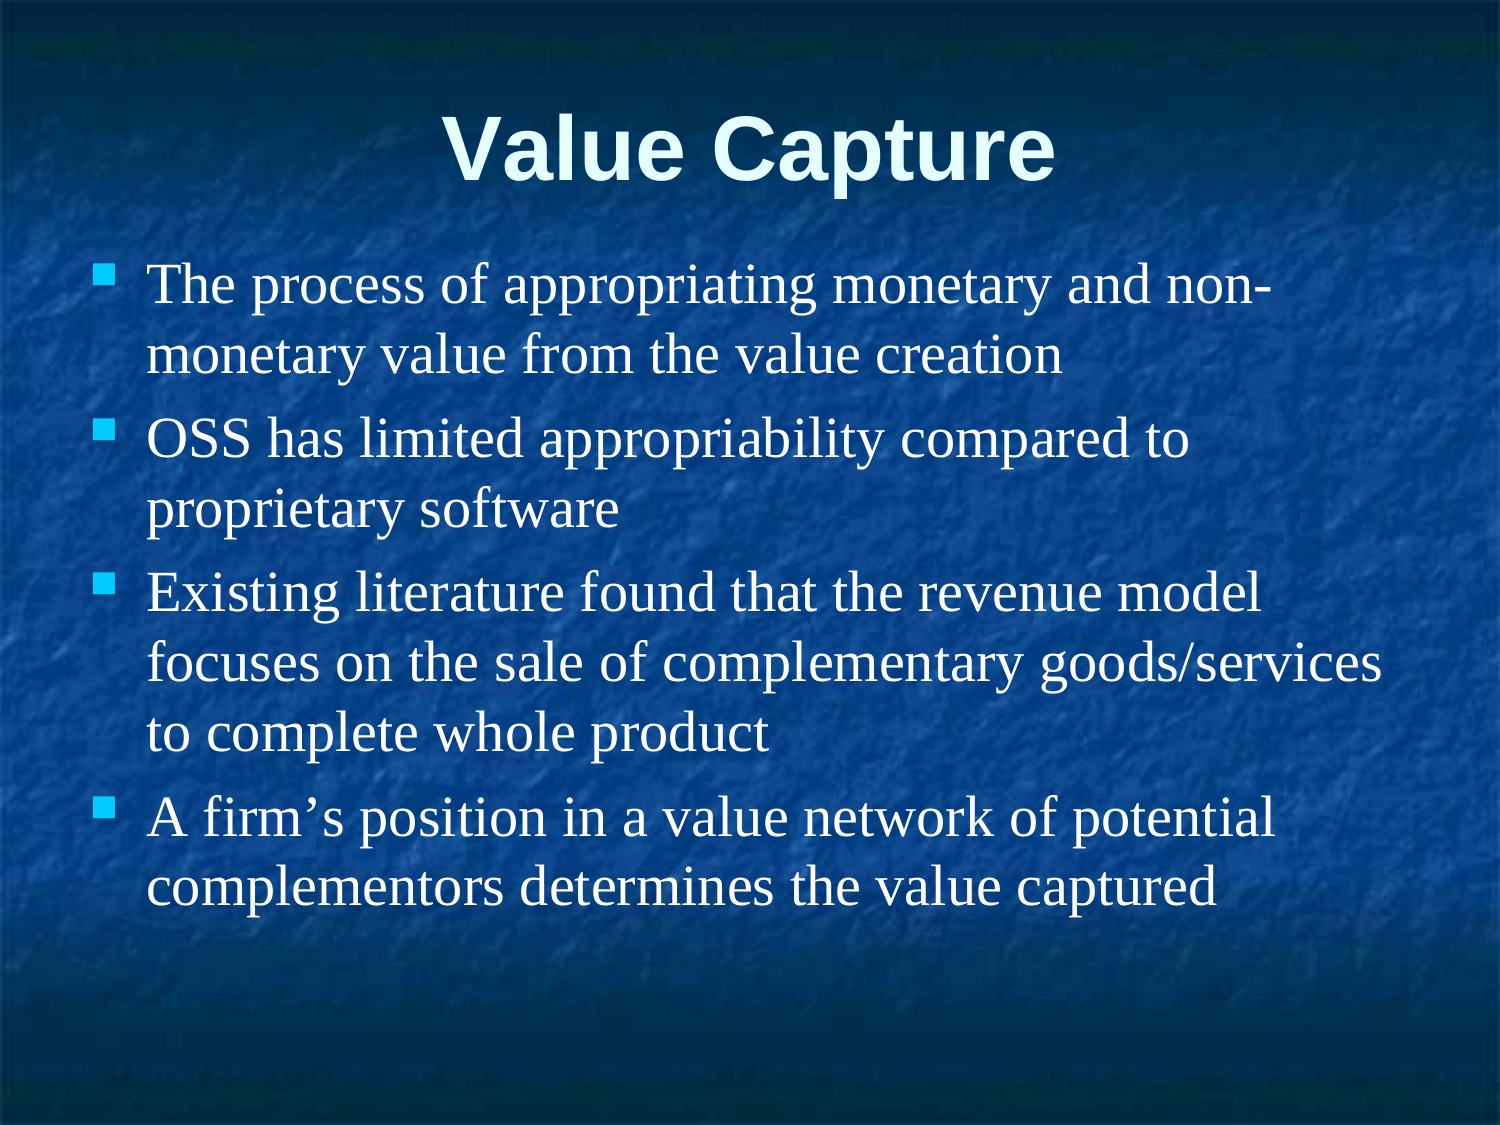

# Value Capture
The process of appropriating monetary and non-monetary value from the value creation
OSS has limited appropriability compared to proprietary software
Existing literature found that the revenue model focuses on the sale of complementary goods/services to complete whole product
A firm’s position in a value network of potential complementors determines the value captured